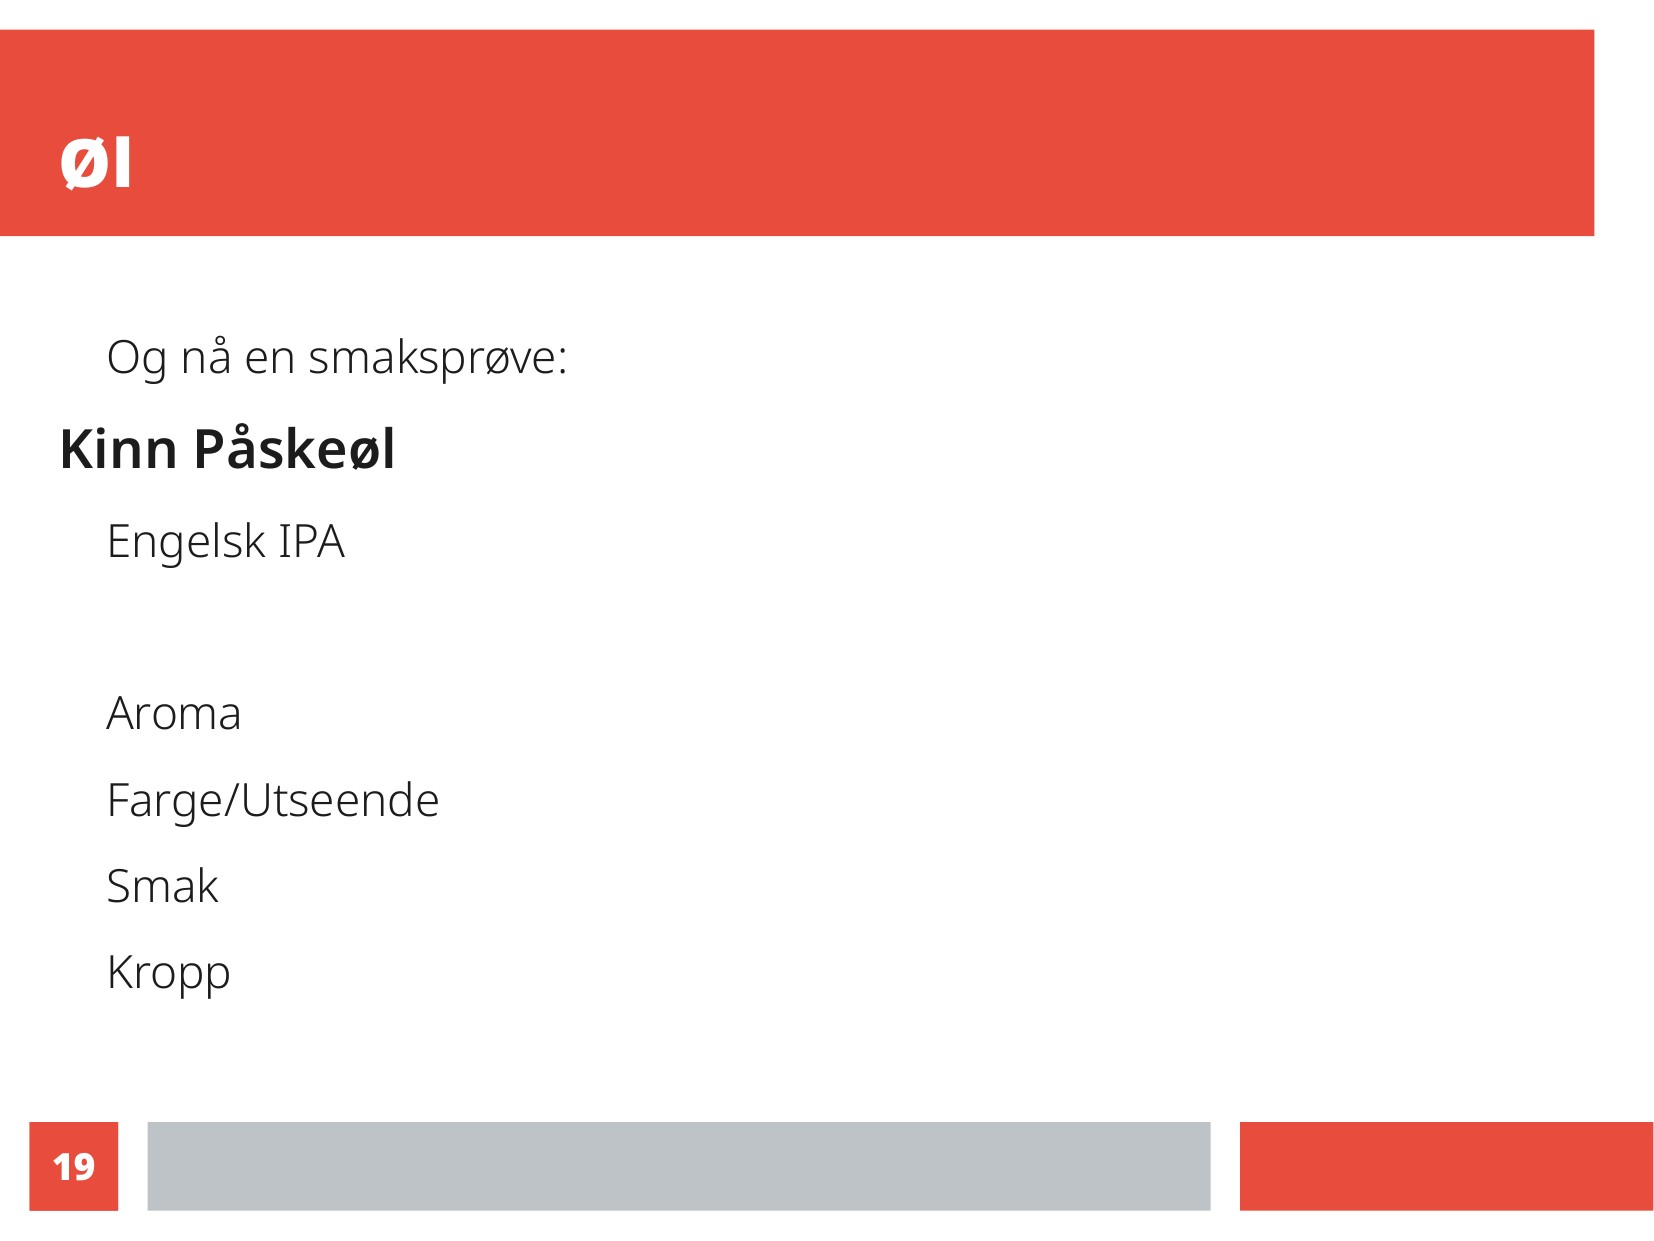

# Øl
Og nå en smaksprøve:
Kinn Påskeøl
Engelsk IPA
Aroma
Farge/Utseende
Smak
Kropp
19